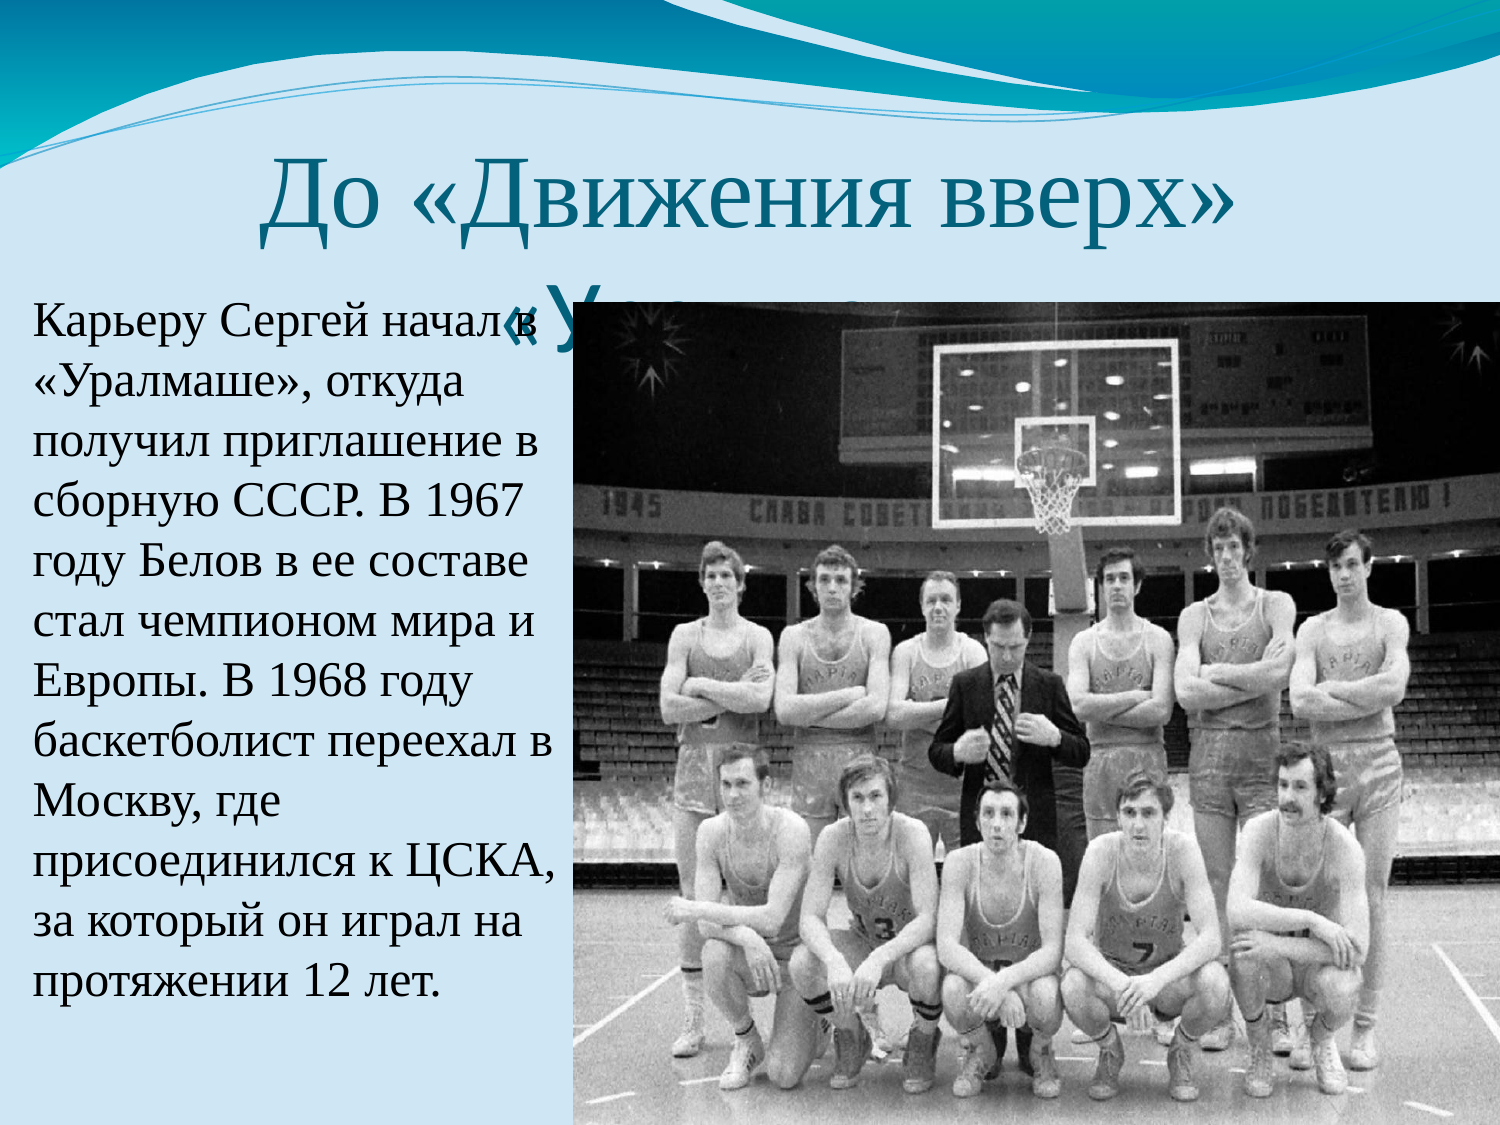

# До «Движения вверх» «Уралмаш»
Карьеру Сергей начал в «Уралмаше», откуда получил приглашение в сборную СССР. В 1967 году Белов в ее составе стал чемпионом мира и Европы. В 1968 году баскетболист переехал в Москву, где присоединился к ЦСКА, за который он играл на протяжении 12 лет.